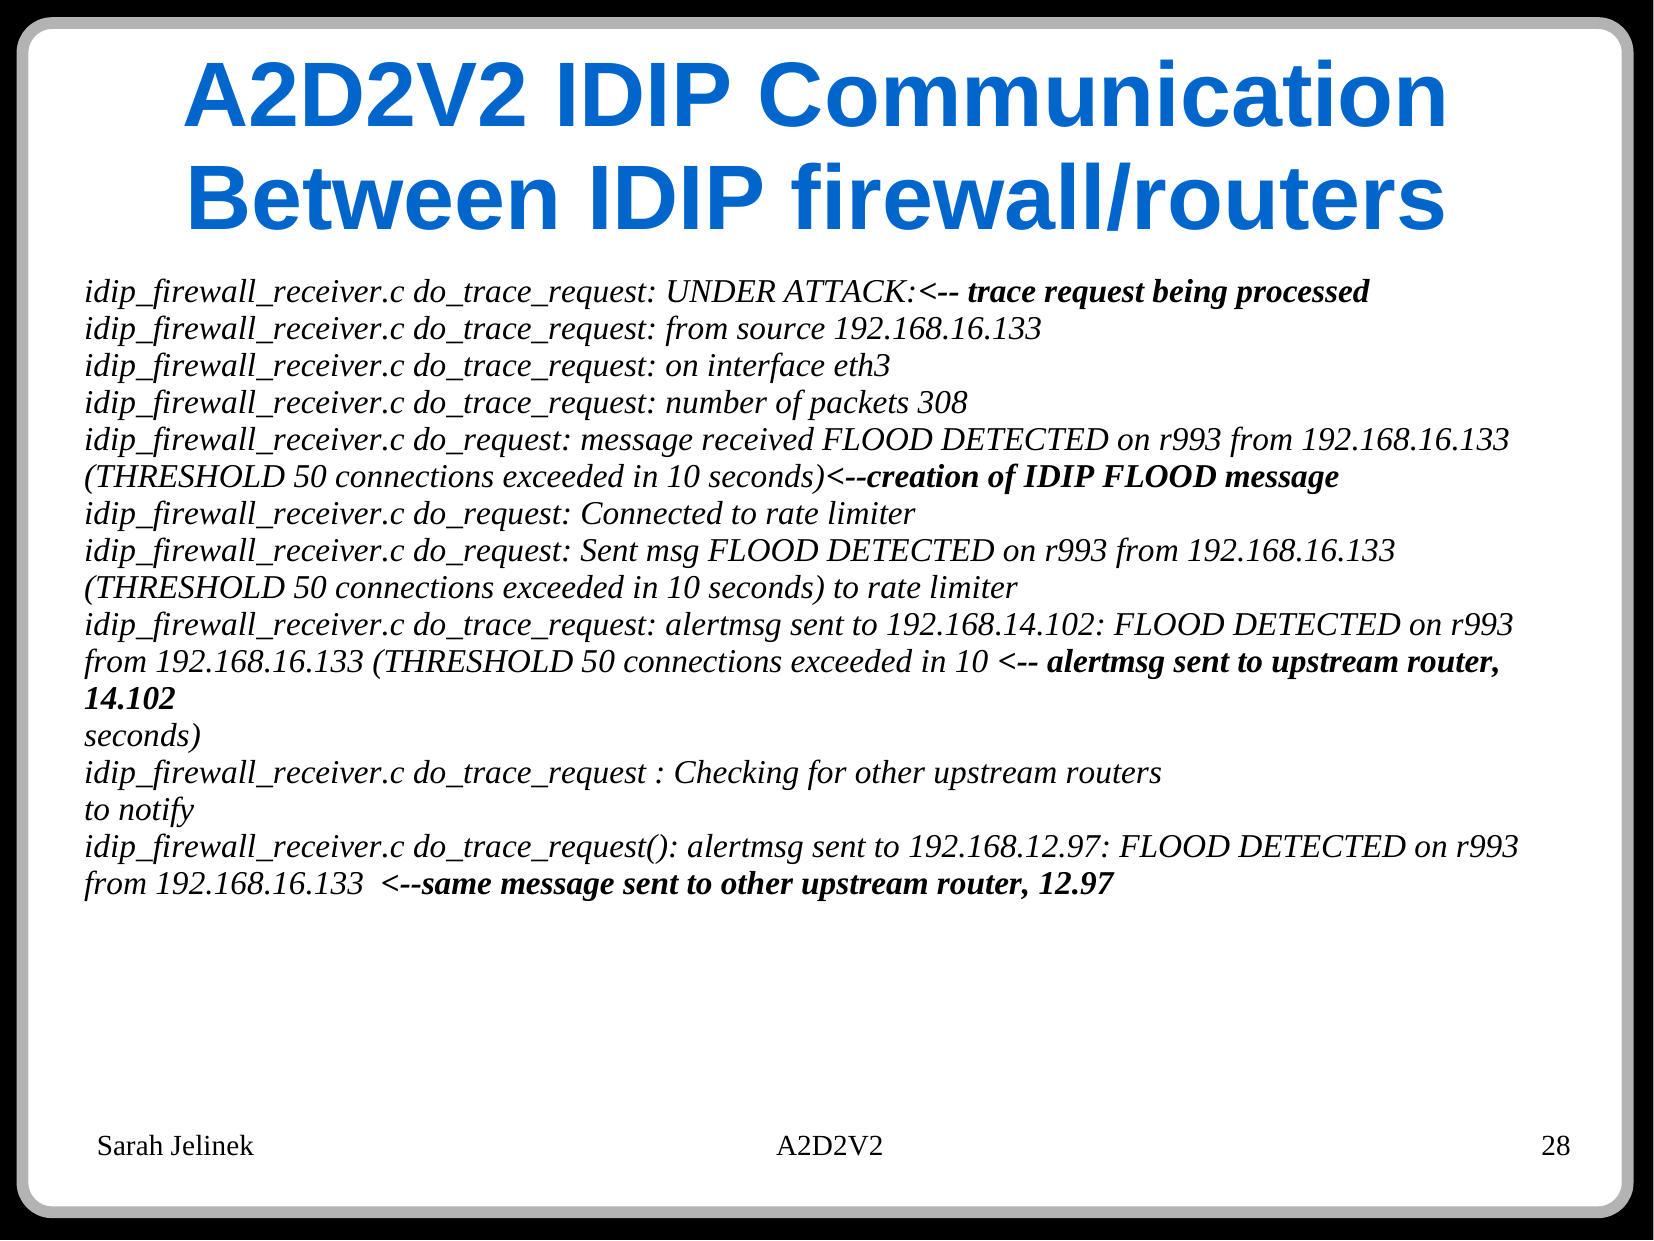

# A2D2V2 IDIP Communication Between IDIP firewall/routers
idip_firewall_receiver.c do_trace_request: UNDER ATTACK:<-- trace request being processed
idip_firewall_receiver.c do_trace_request: from source 192.168.16.133
idip_firewall_receiver.c do_trace_request: on interface eth3
idip_firewall_receiver.c do_trace_request: number of packets 308
idip_firewall_receiver.c do_request: message received FLOOD DETECTED on r993 from 192.168.16.133 (THRESHOLD 50 connections exceeded in 10 seconds)<--creation of IDIP FLOOD message
idip_firewall_receiver.c do_request: Connected to rate limiter
idip_firewall_receiver.c do_request: Sent msg FLOOD DETECTED on r993 from 192.168.16.133 (THRESHOLD 50 connections exceeded in 10 seconds) to rate limiter
idip_firewall_receiver.c do_trace_request: alertmsg sent to 192.168.14.102: FLOOD DETECTED on r993 from 192.168.16.133 (THRESHOLD 50 connections exceeded in 10 <-- alertmsg sent to upstream router, 14.102
seconds)
idip_firewall_receiver.c do_trace_request : Checking for other upstream routers
to notify
idip_firewall_receiver.c do_trace_request(): alertmsg sent to 192.168.12.97: FLOOD DETECTED on r993 from 192.168.16.133 <--same message sent to other upstream router, 12.97
Sarah Jelinek A2D2V2
28